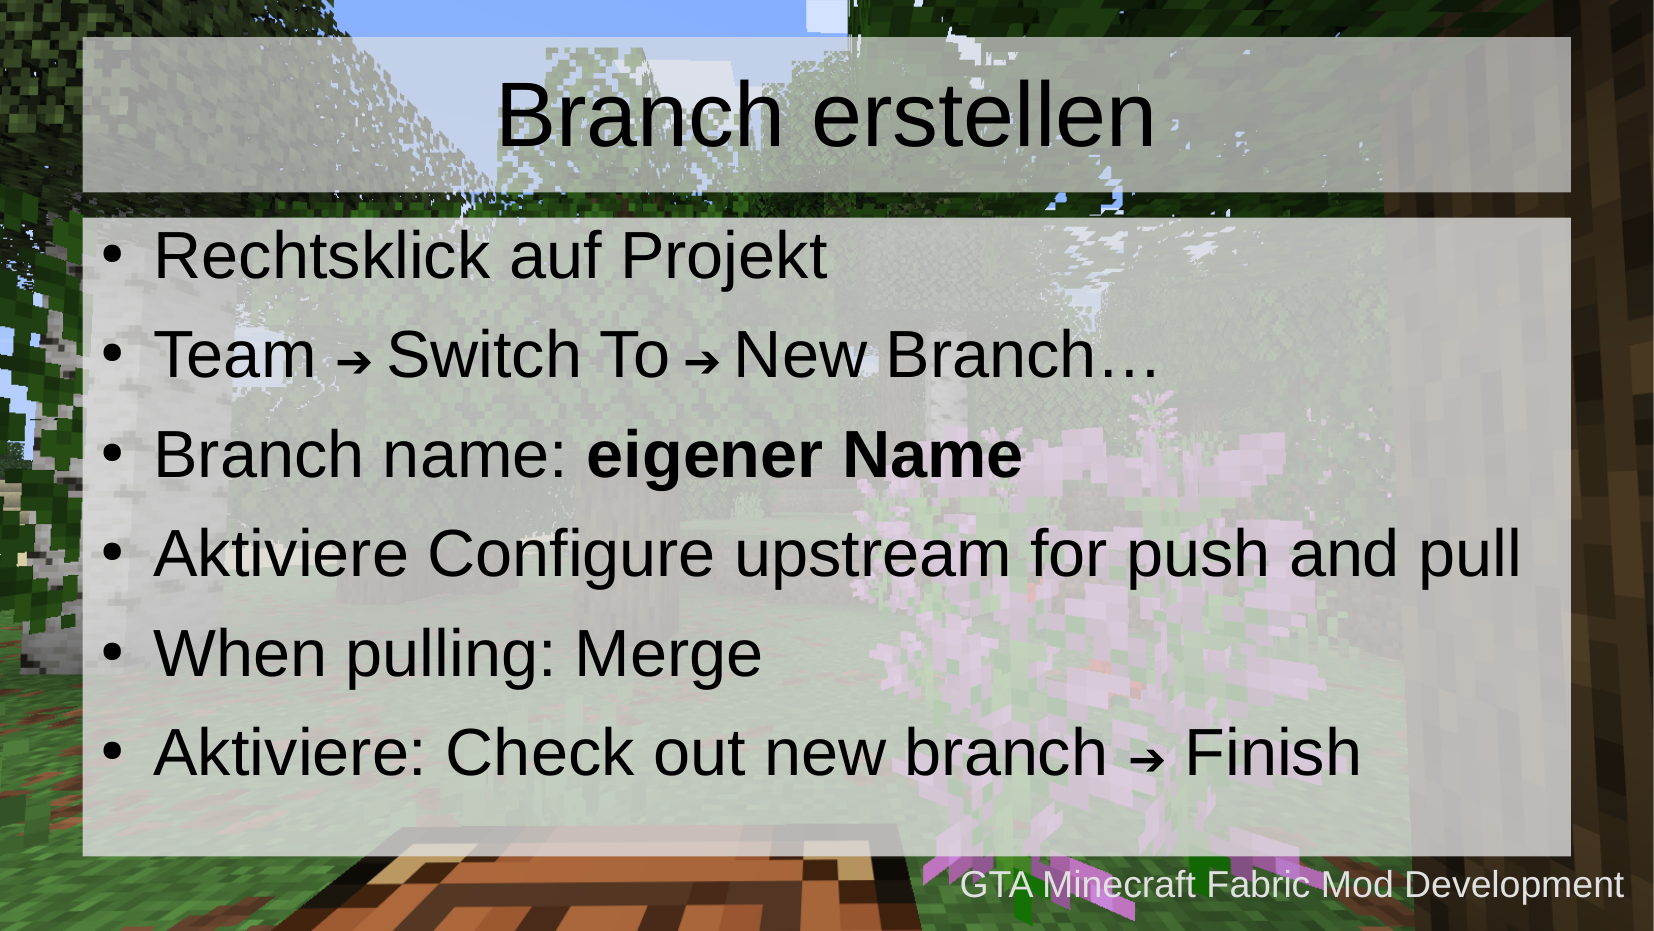

# Branch erstellen
Rechtsklick auf Projekt
Team ➔ Switch To ➔ New Branch…
Branch name: eigener Name
Aktiviere Configure upstream for push and pull
When pulling: Merge
Aktiviere: Check out new branch ➔ Finish